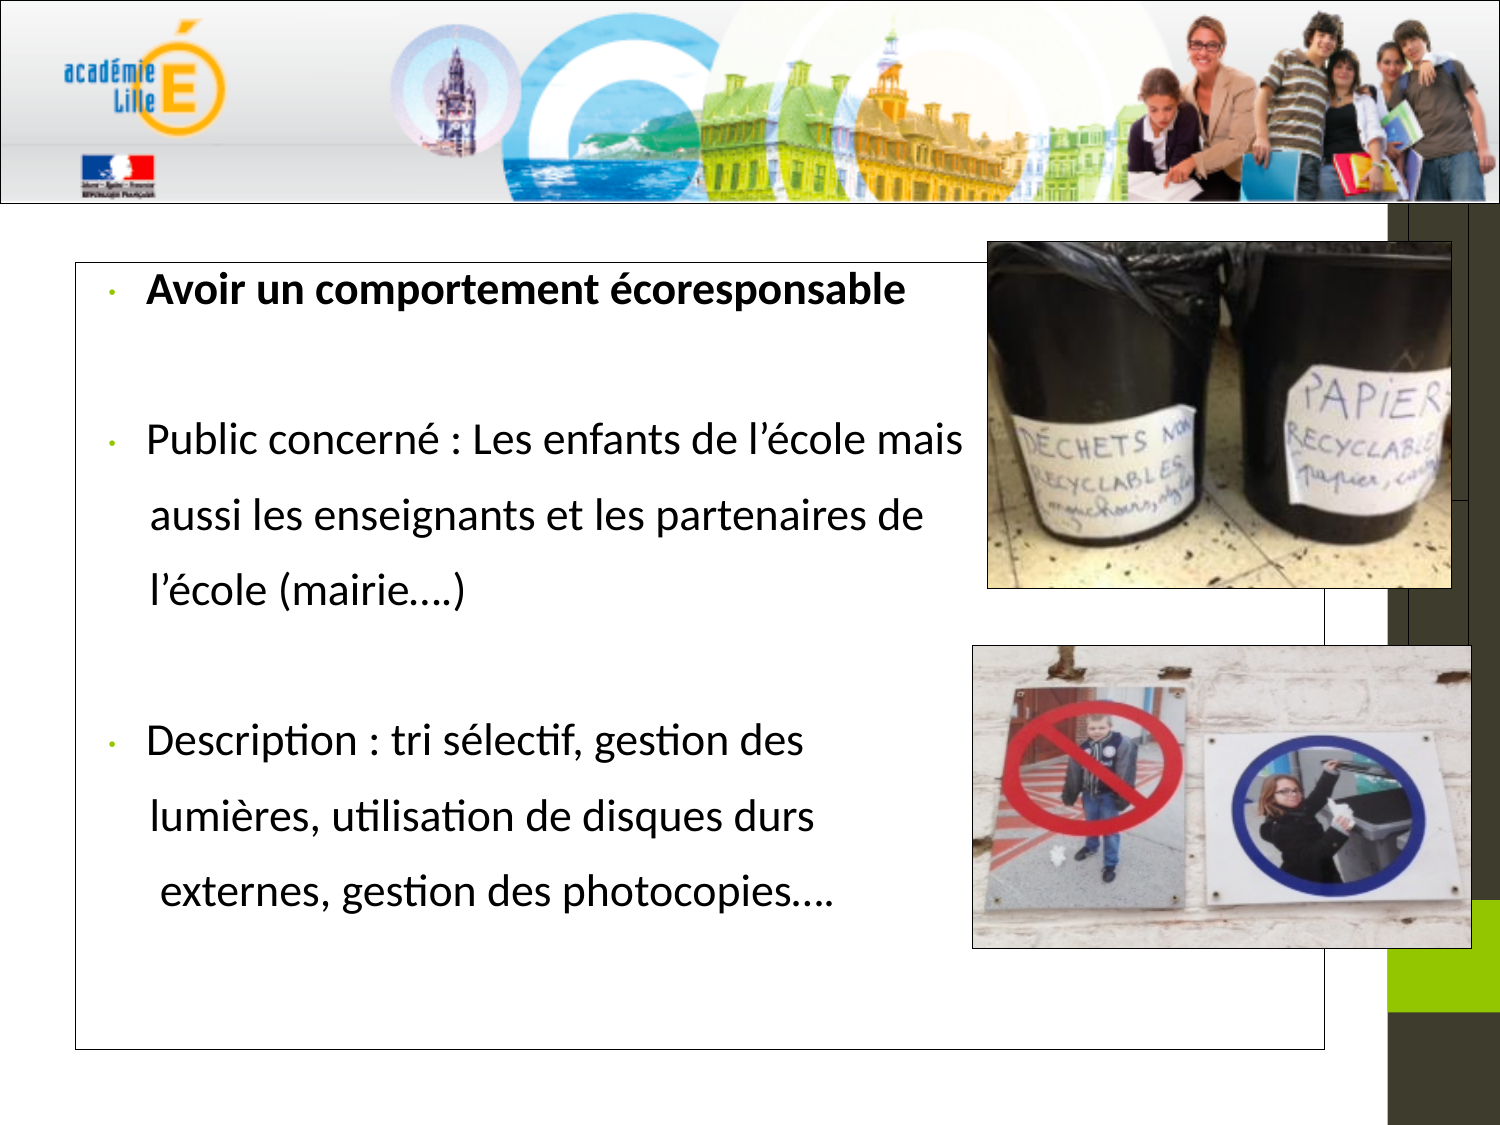

# Avoir un comportement écoresponsable
Public concerné : Les enfants de l’école mais
 aussi les enseignants et les partenaires de
 l’école (mairie….)
Description : tri sélectif, gestion des
 lumières, utilisation de disques durs
 externes, gestion des photocopies….